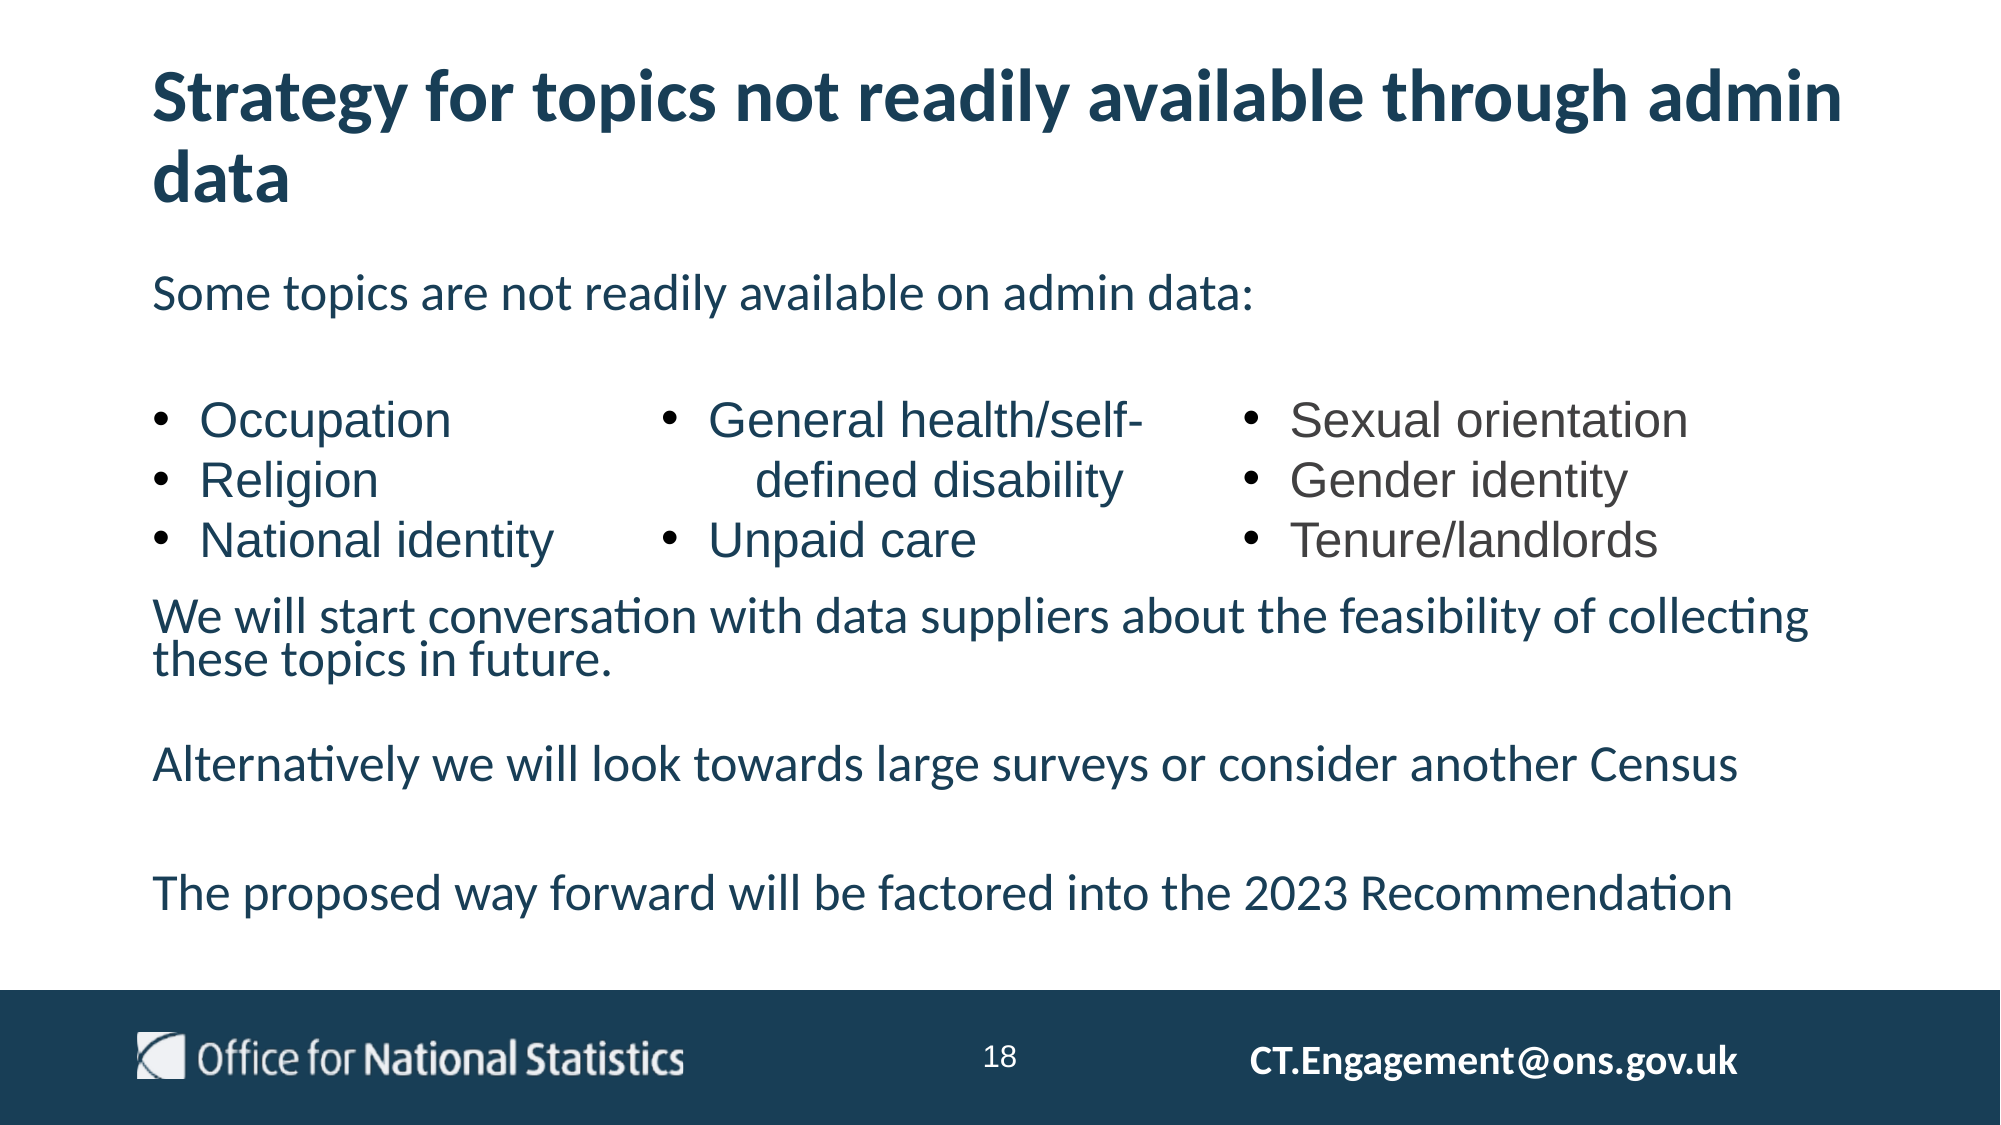

# Strategy for topics not readily available through admin data
Some topics are not readily available on admin data:
We will start conversation with data suppliers about the feasibility of collecting these topics in future.
Alternatively we will look towards large surveys or consider another Census
The proposed way forward will be factored into the 2023 Recommendation
General health/self-defined disability
Unpaid care
Sexual orientation
Gender identity
Tenure/landlords
Occupation
Religion
National identity
CT.Engagement@ons.gov.uk